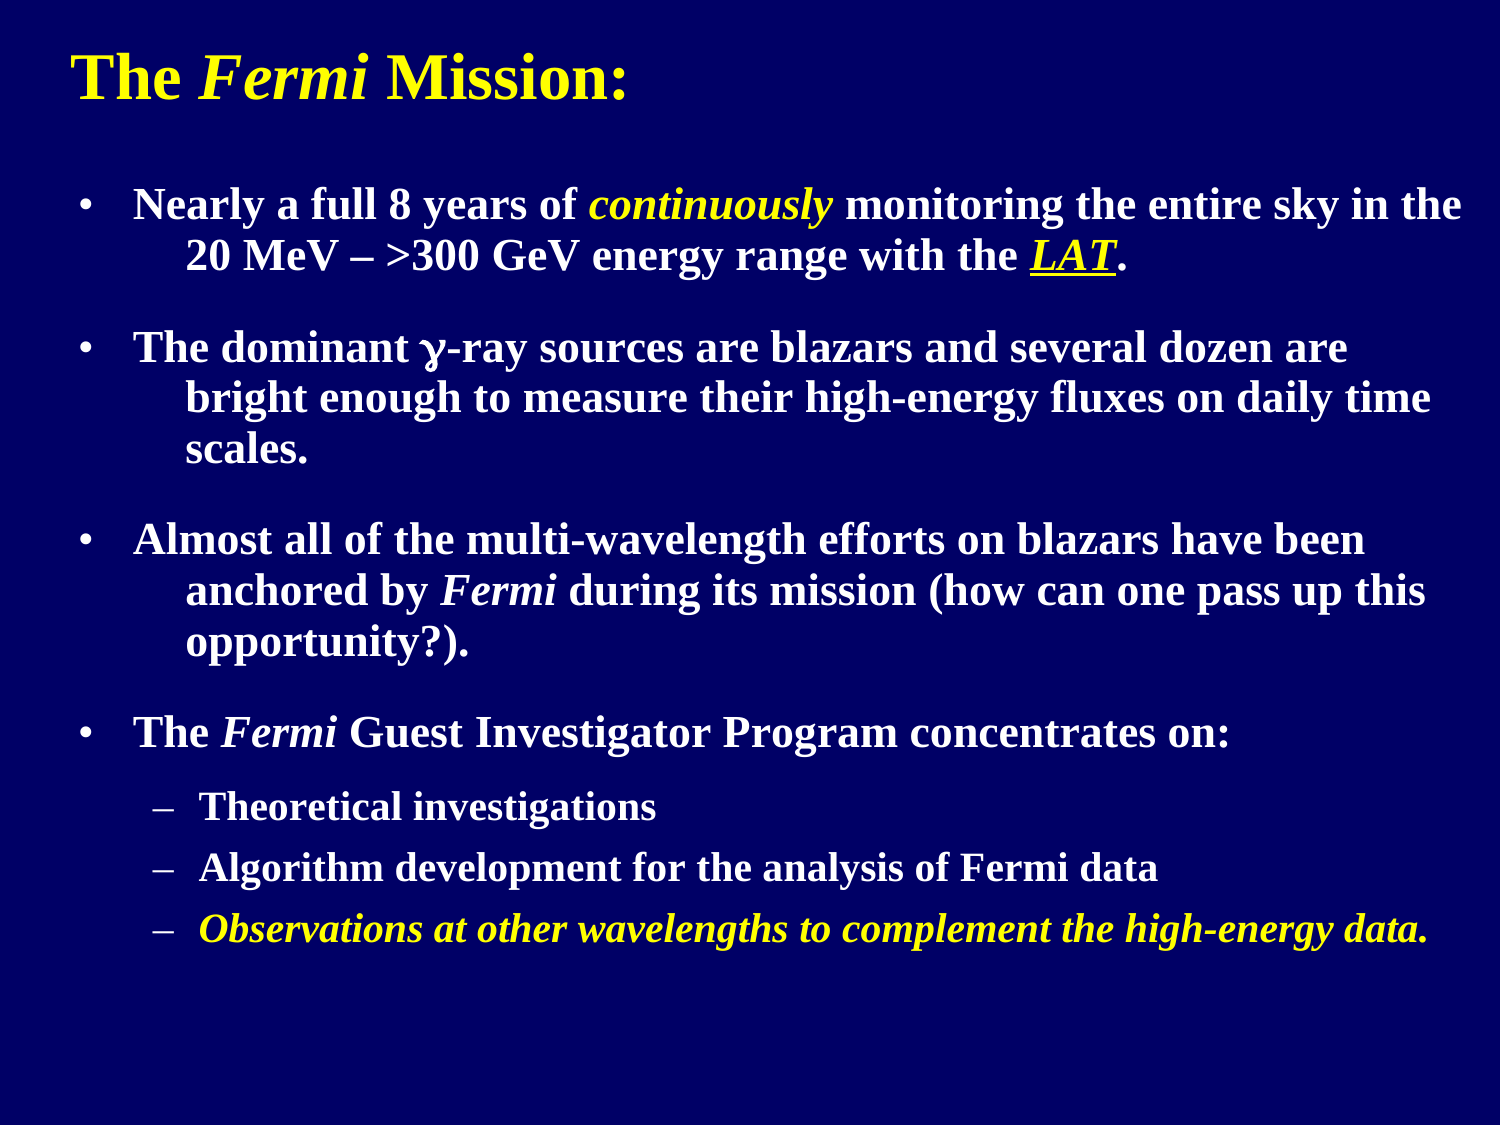

The Fermi Mission:
# Nearly a full 8 years of continuously monitoring the entire sky in the 20 MeV – >300 GeV energy range with the LAT.
The dominant -ray sources are blazars and several dozen are bright enough to measure their high-energy fluxes on daily time scales.
Almost all of the multi-wavelength efforts on blazars have been anchored by Fermi during its mission (how can one pass up this opportunity?).
The Fermi Guest Investigator Program concentrates on:
Theoretical investigations
Algorithm development for the analysis of Fermi data
Observations at other wavelengths to complement the high-energy data.